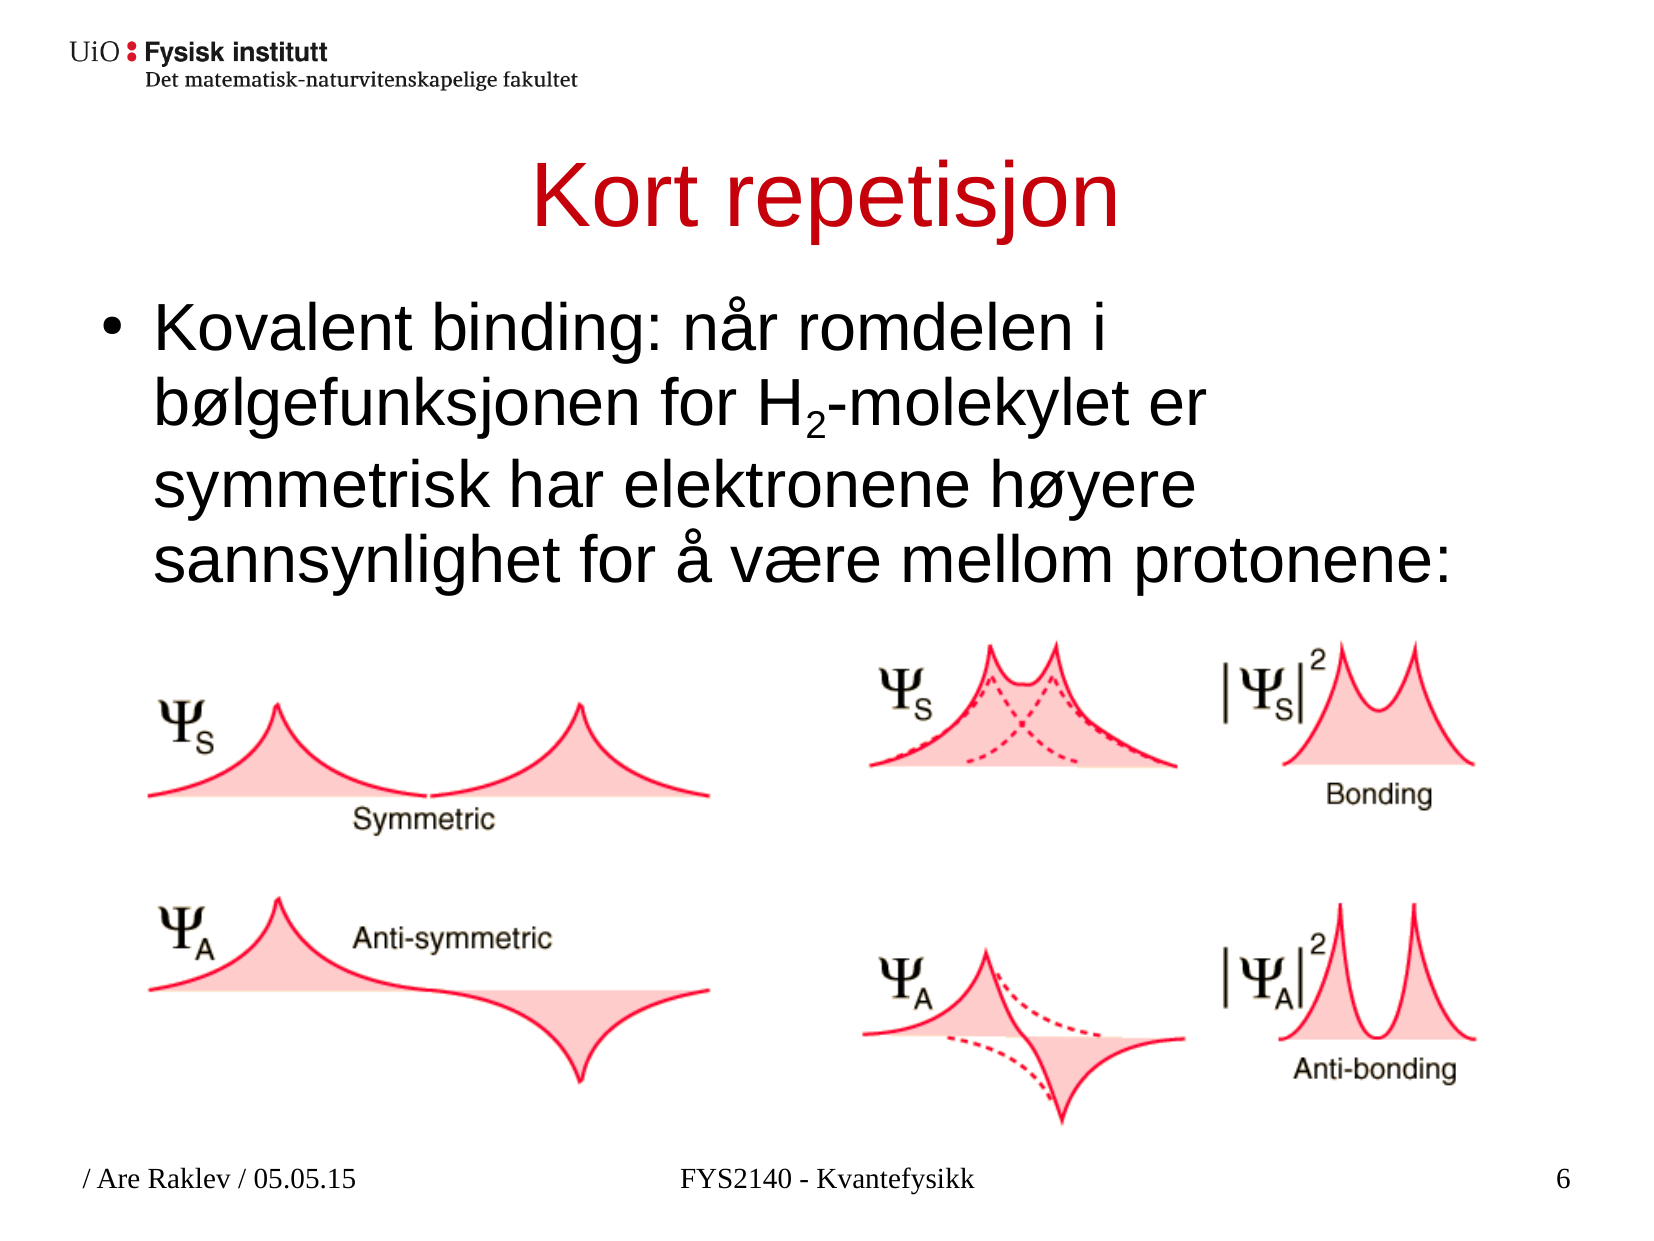

# Kort repetisjon
Kovalent binding: når romdelen i bølgefunksjonen for H2-molekylet er symmetrisk har elektronene høyere sannsynlighet for å være mellom protonene:
/ Are Raklev / 05.05.15
FYS2140 - Kvantefysikk
6